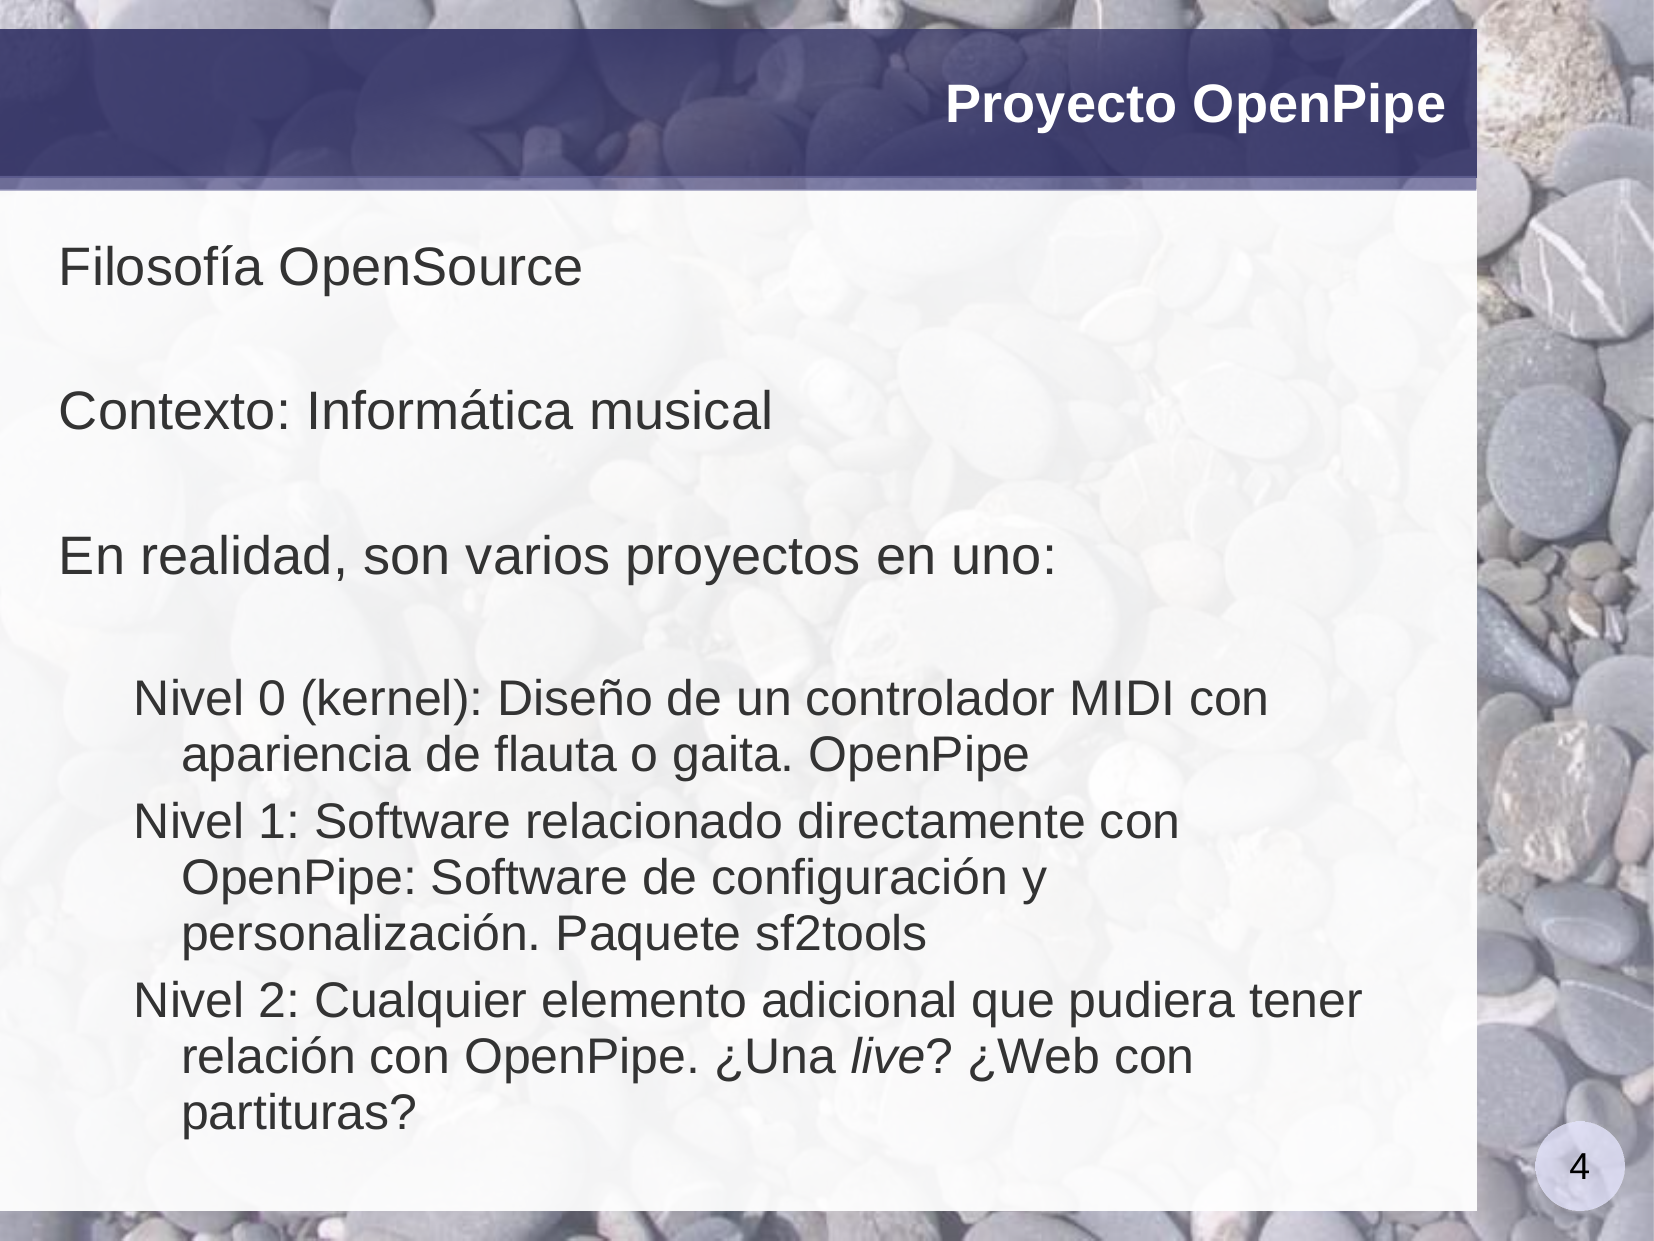

# Proyecto OpenPipe
Filosofía OpenSource
Contexto: Informática musical
En realidad, son varios proyectos en uno:
Nivel 0 (kernel): Diseño de un controlador MIDI con apariencia de flauta o gaita. OpenPipe
Nivel 1: Software relacionado directamente con OpenPipe: Software de configuración y personalización. Paquete sf2tools
Nivel 2: Cualquier elemento adicional que pudiera tener relación con OpenPipe. ¿Una live? ¿Web con partituras?